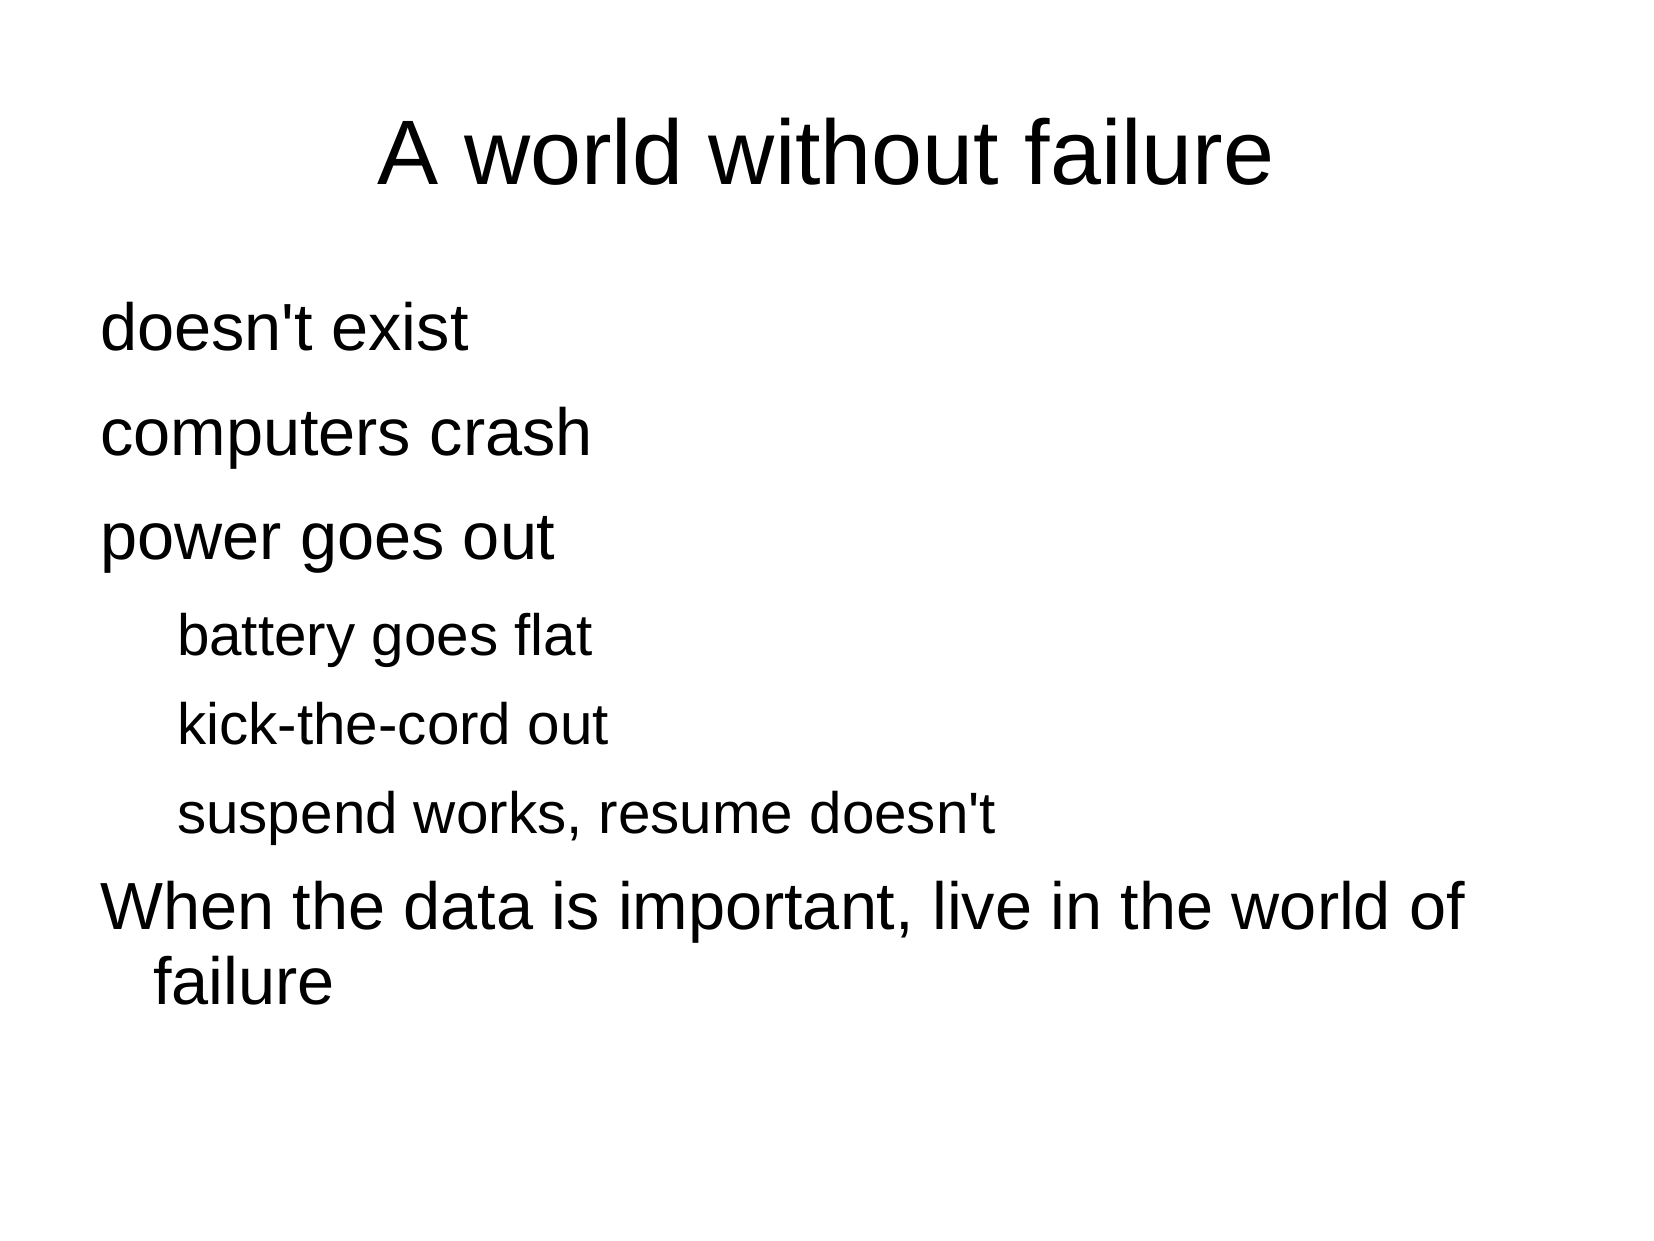

# A world without failure
doesn't exist
computers crash
power goes out
battery goes flat
kick-the-cord out
suspend works, resume doesn't
When the data is important, live in the world of failure